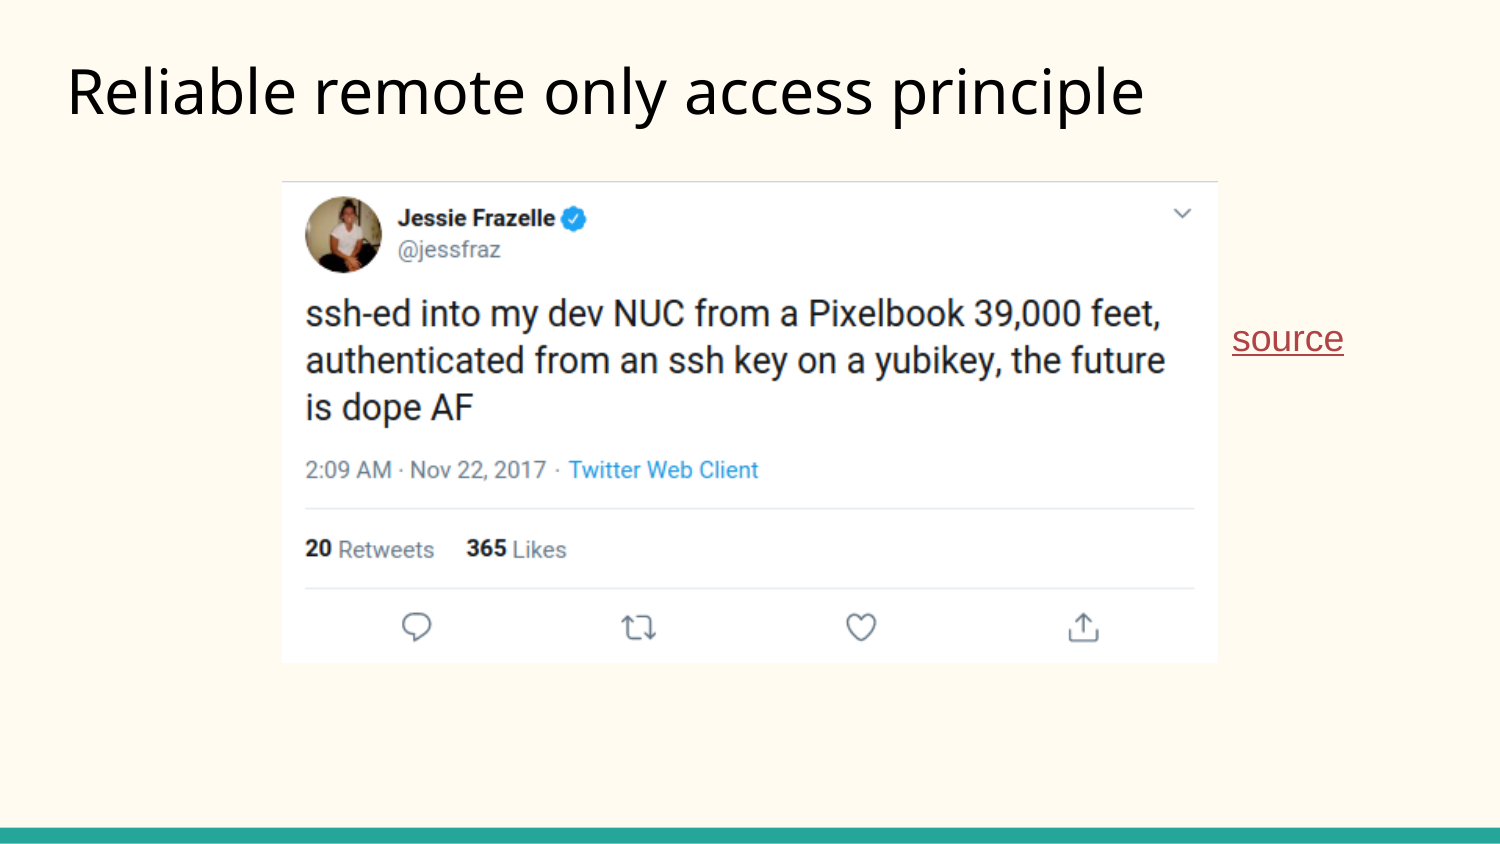

# Reliable remote only access principle
source